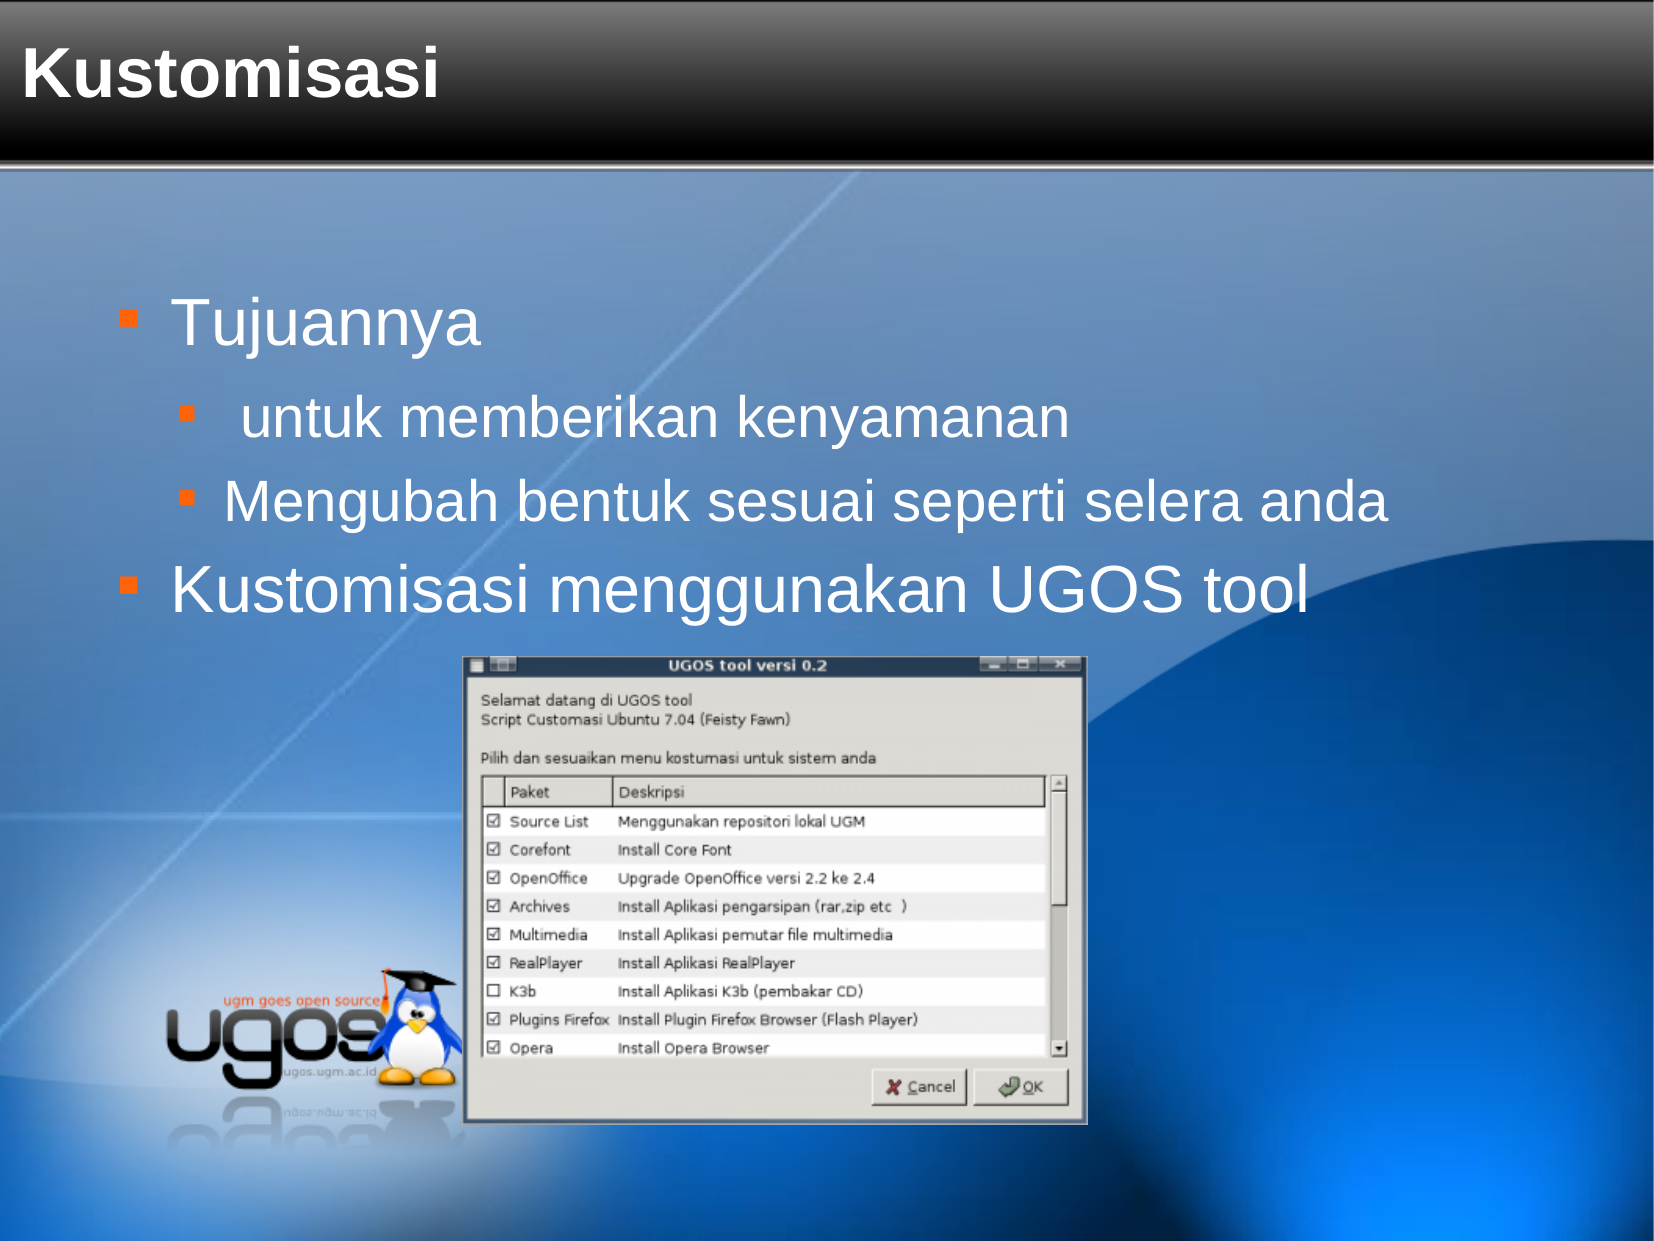

# Kustomisasi
Tujuannya
 untuk memberikan kenyamanan
Mengubah bentuk sesuai seperti selera anda
Kustomisasi menggunakan UGOS tool